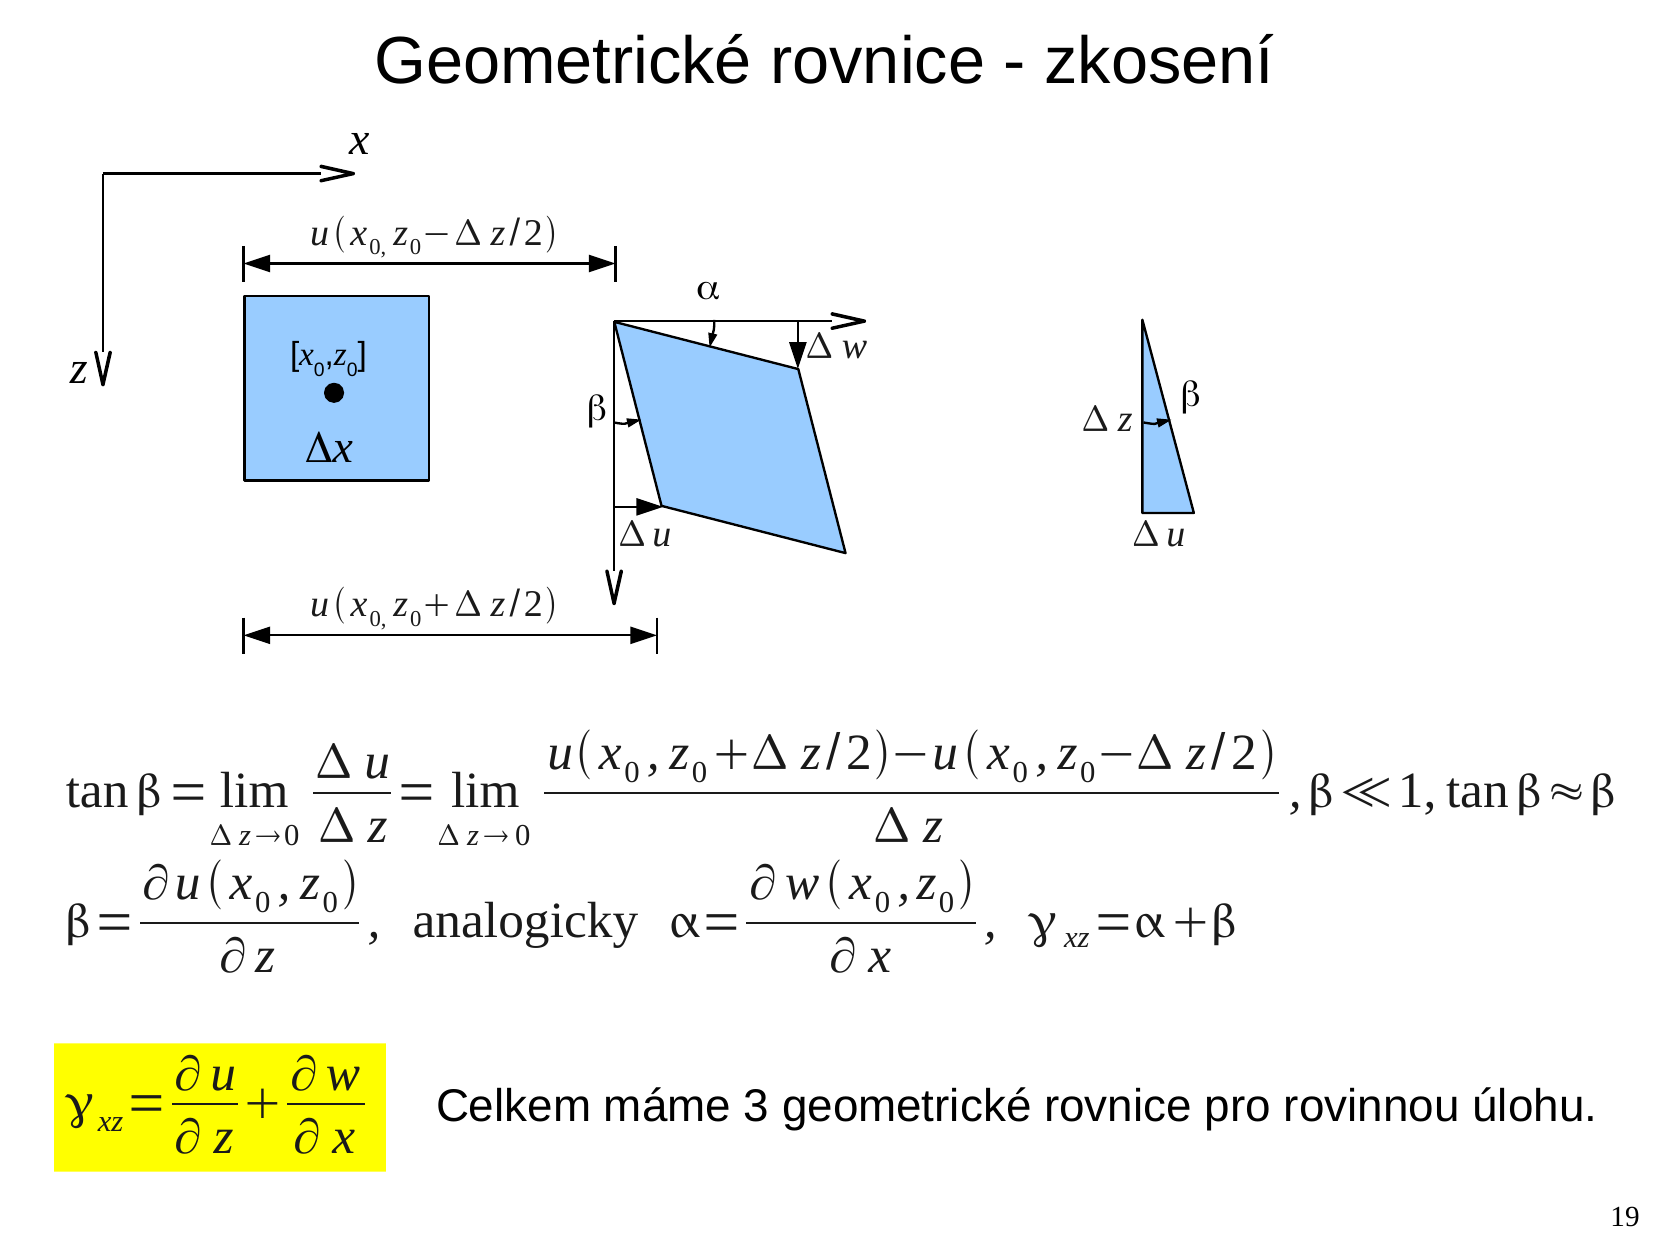

# Geometrické rovnice - zkosení
x
a
[x0,z0]
z
b
b
Dx
Celkem máme 3 geometrické rovnice pro rovinnou úlohu.
19